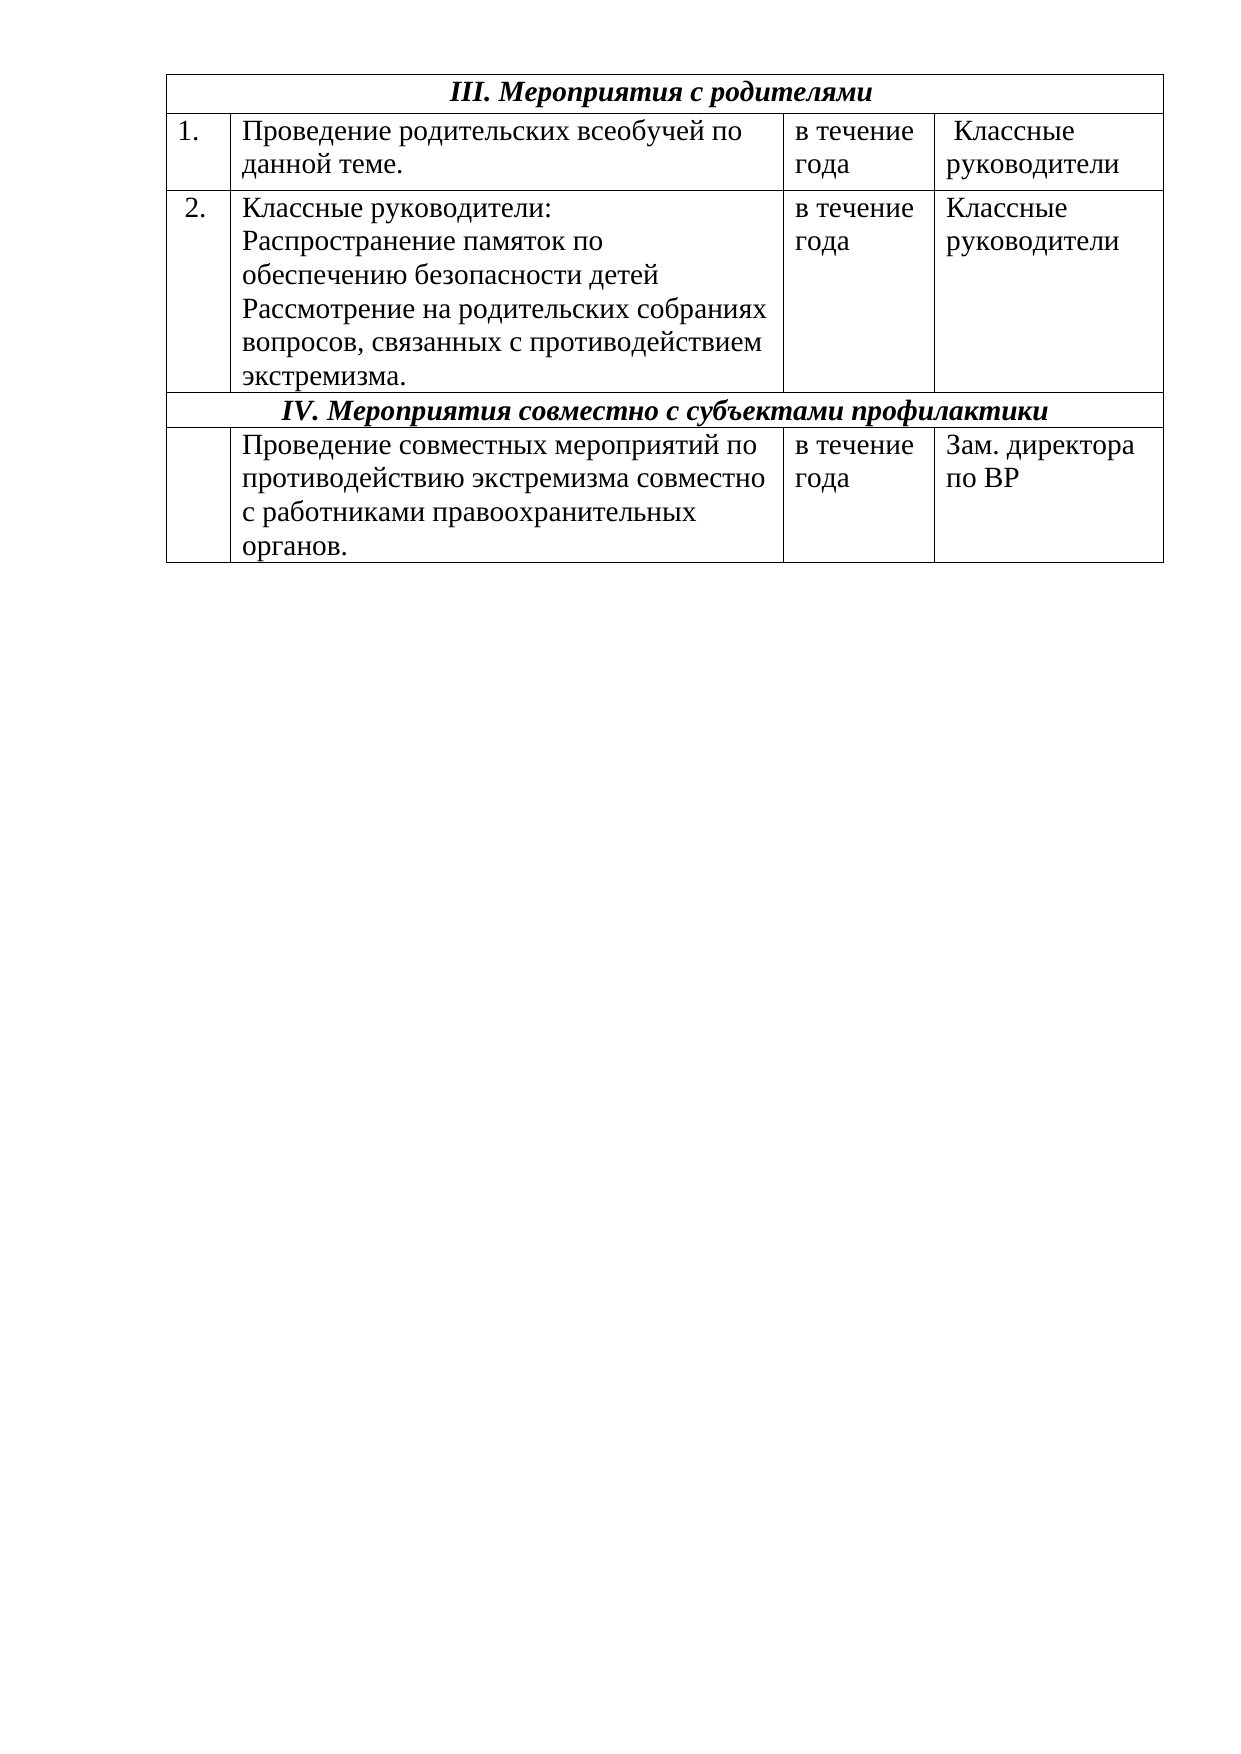

III. Мероприятия с родителями
1.
Проведение родительских всеобучей по
в течение
 Классные
данной теме.
года
руководители
 2.
Классные руководители:
в течение
Классные
Распространение памяток по
года
руководители
обеспечению безопасности детей
Рассмотрение на родительских собраниях
вопросов, связанных с противодействием
экстремизма.
IV. Мероприятия совместно с субъектами профилактики
Проведение совместных мероприятий по
в течение
Зам. директора
противодействию экстремизма совместно
года
по ВР
с работниками правоохранительных
органов.